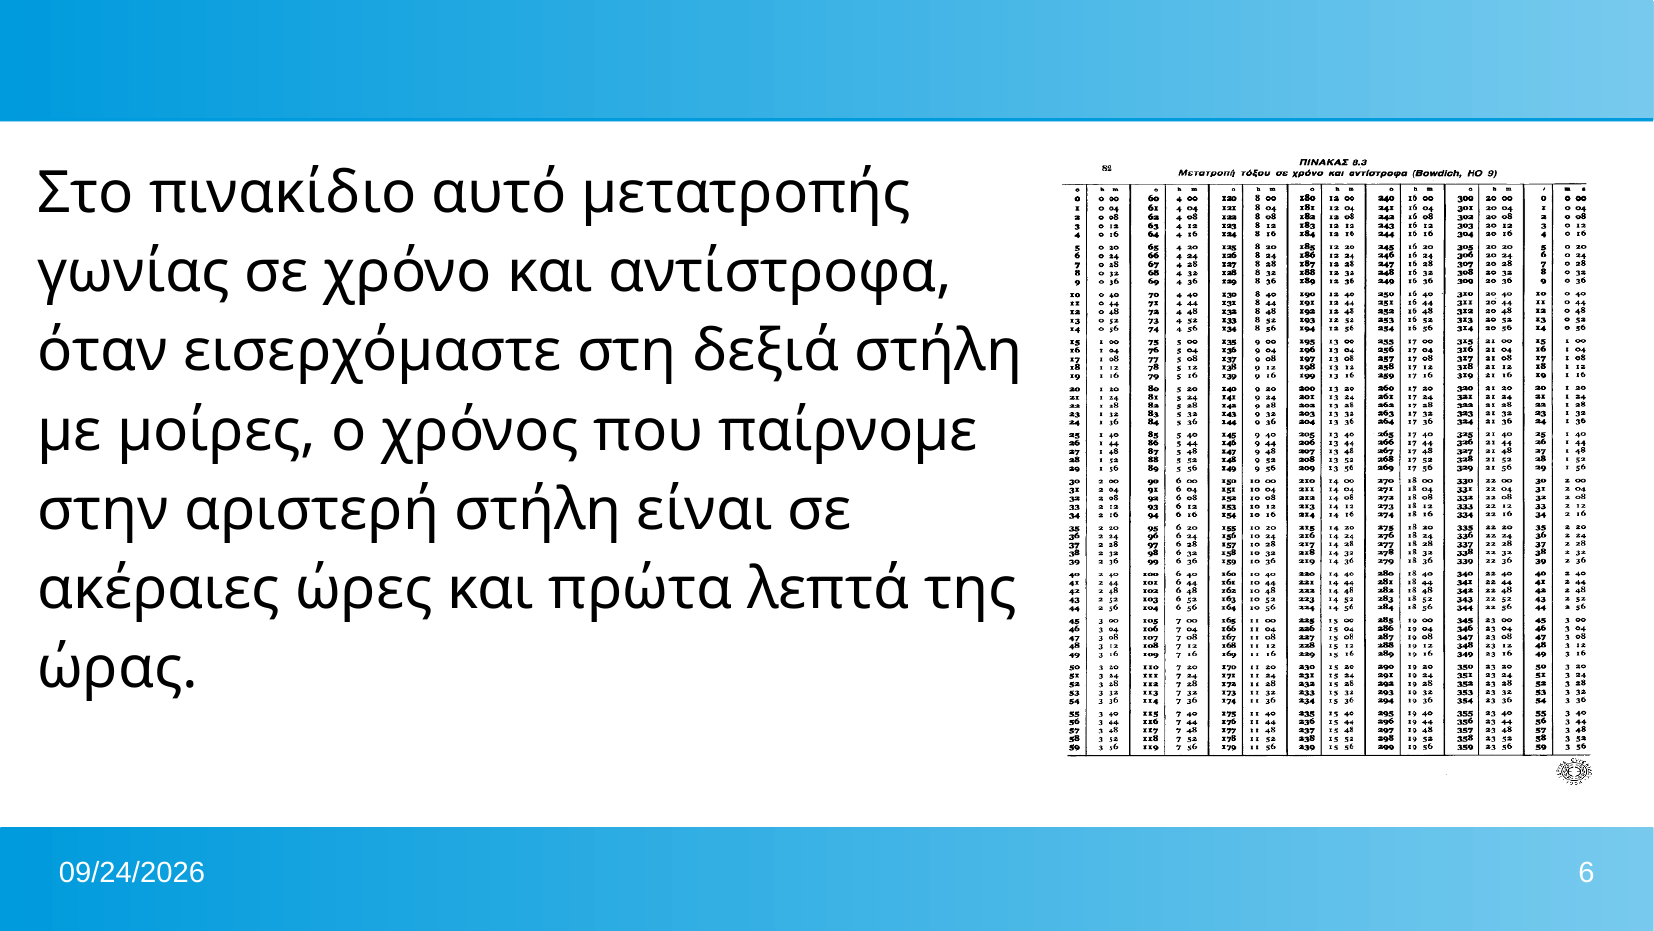

#
Στο πινακίδιο αυτό μετατροπής γωνίας σε χρόνο και αντίστροφα, όταν εισερχόμαστε στη δεξιά στήλη με μοίρες, ο χρόνος που παίρνομε στην αριστερή στήλη είναι σε ακέραιες ώρες και πρώτα λεπτά της ώρας.
6